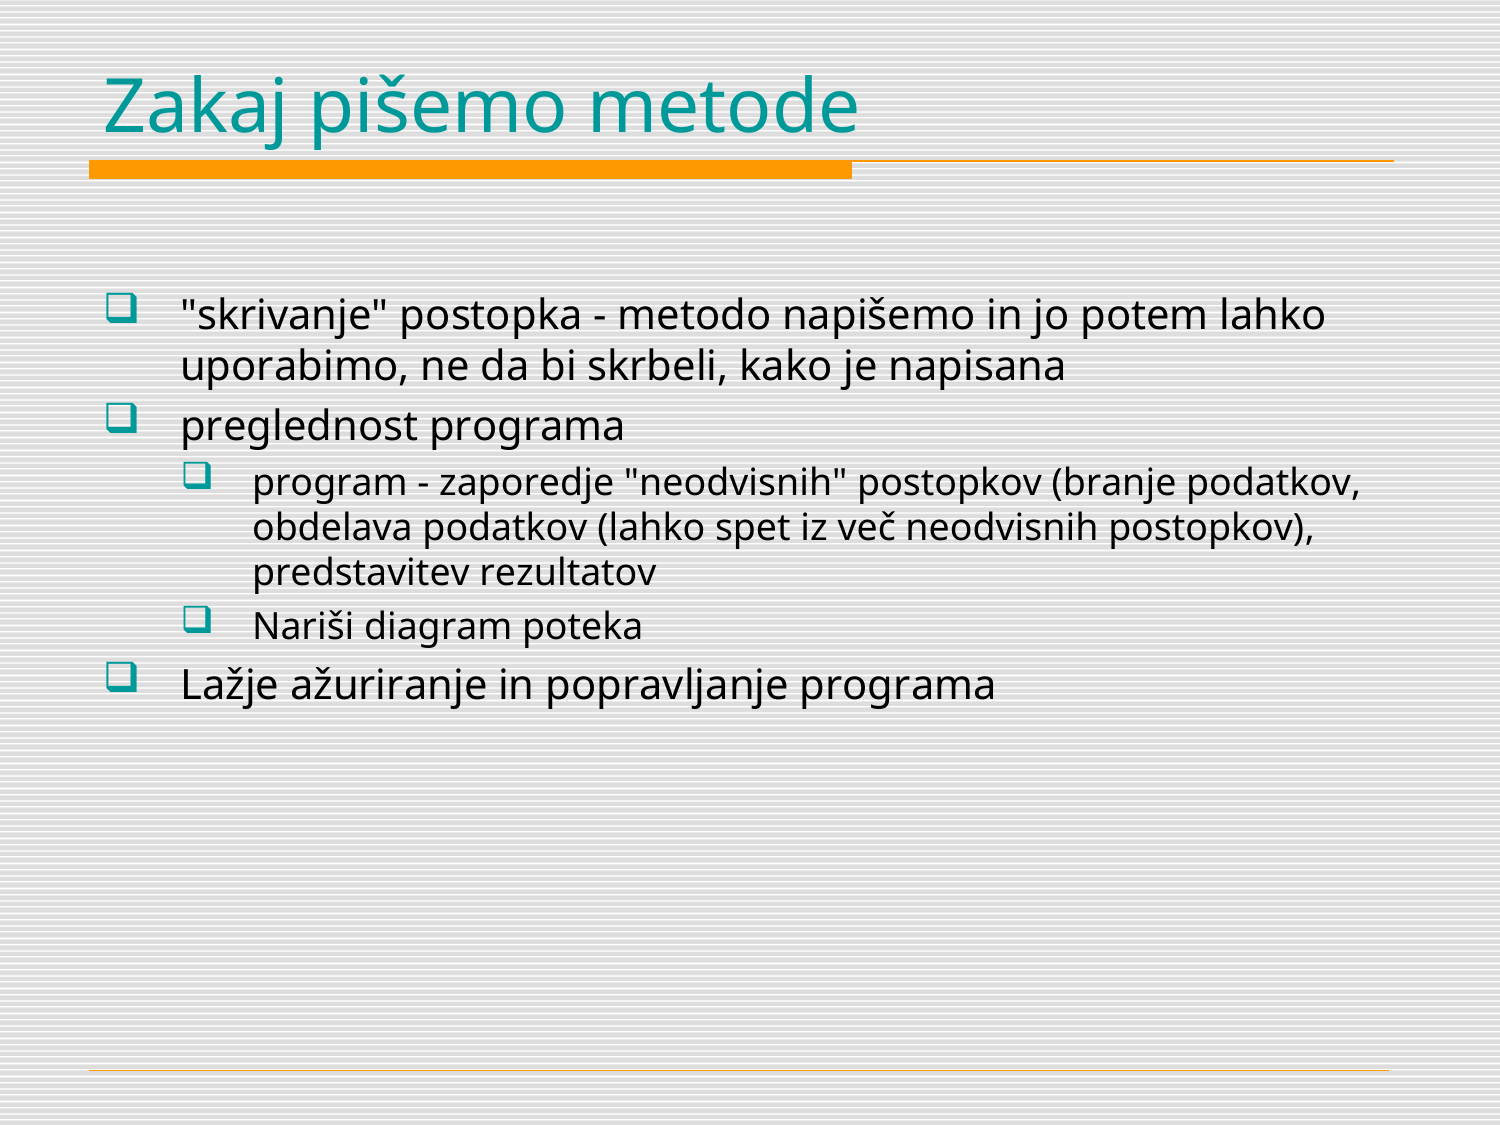

# Zakaj pišemo metode
"skrivanje" postopka - metodo napišemo in jo potem lahko uporabimo, ne da bi skrbeli, kako je napisana
preglednost programa
program - zaporedje "neodvisnih" postopkov (branje podatkov, obdelava podatkov (lahko spet iz več neodvisnih postopkov), predstavitev rezultatov
Nariši diagram poteka
Lažje ažuriranje in popravljanje programa